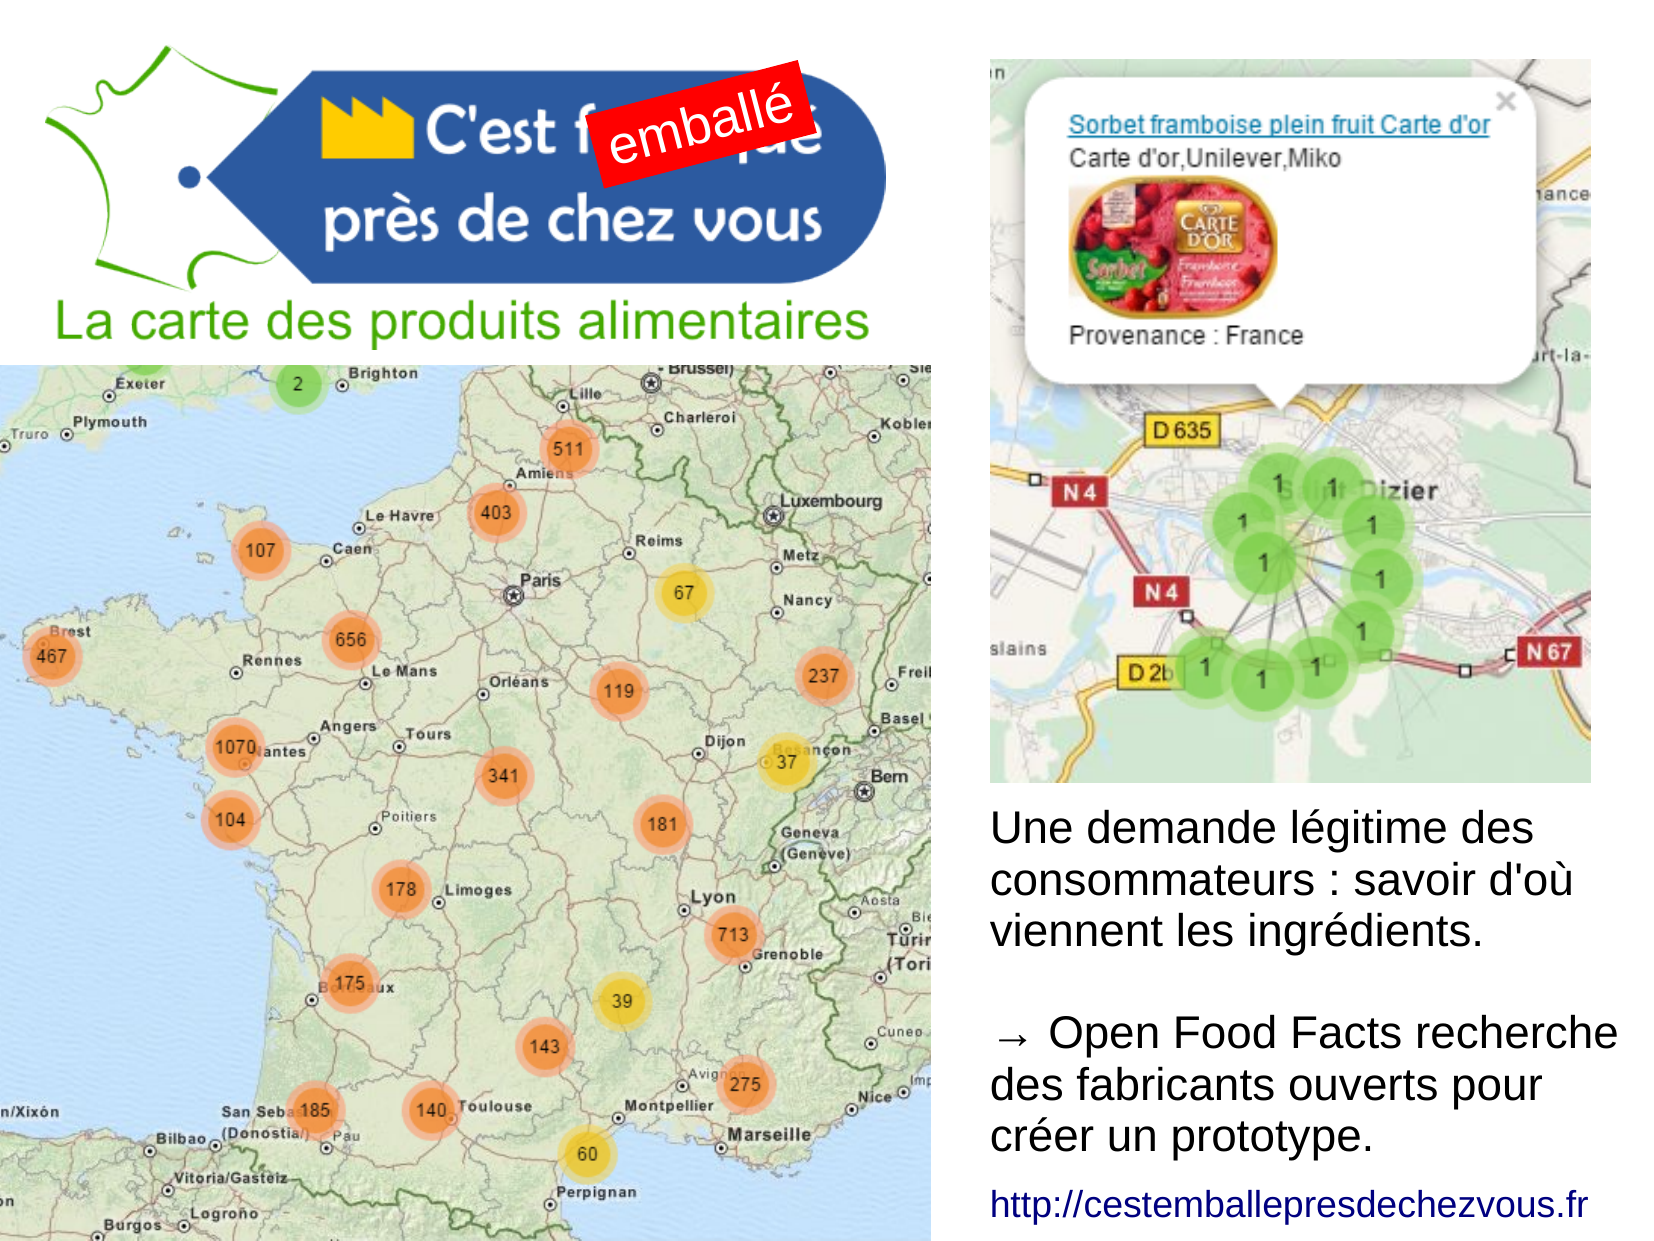

emballé
Une demande légitime des consommateurs : savoir d'où
viennent les ingrédients.
→ Open Food Facts recherche des fabricants ouverts pour créer un prototype.
http://cestemballepresdechezvous.fr